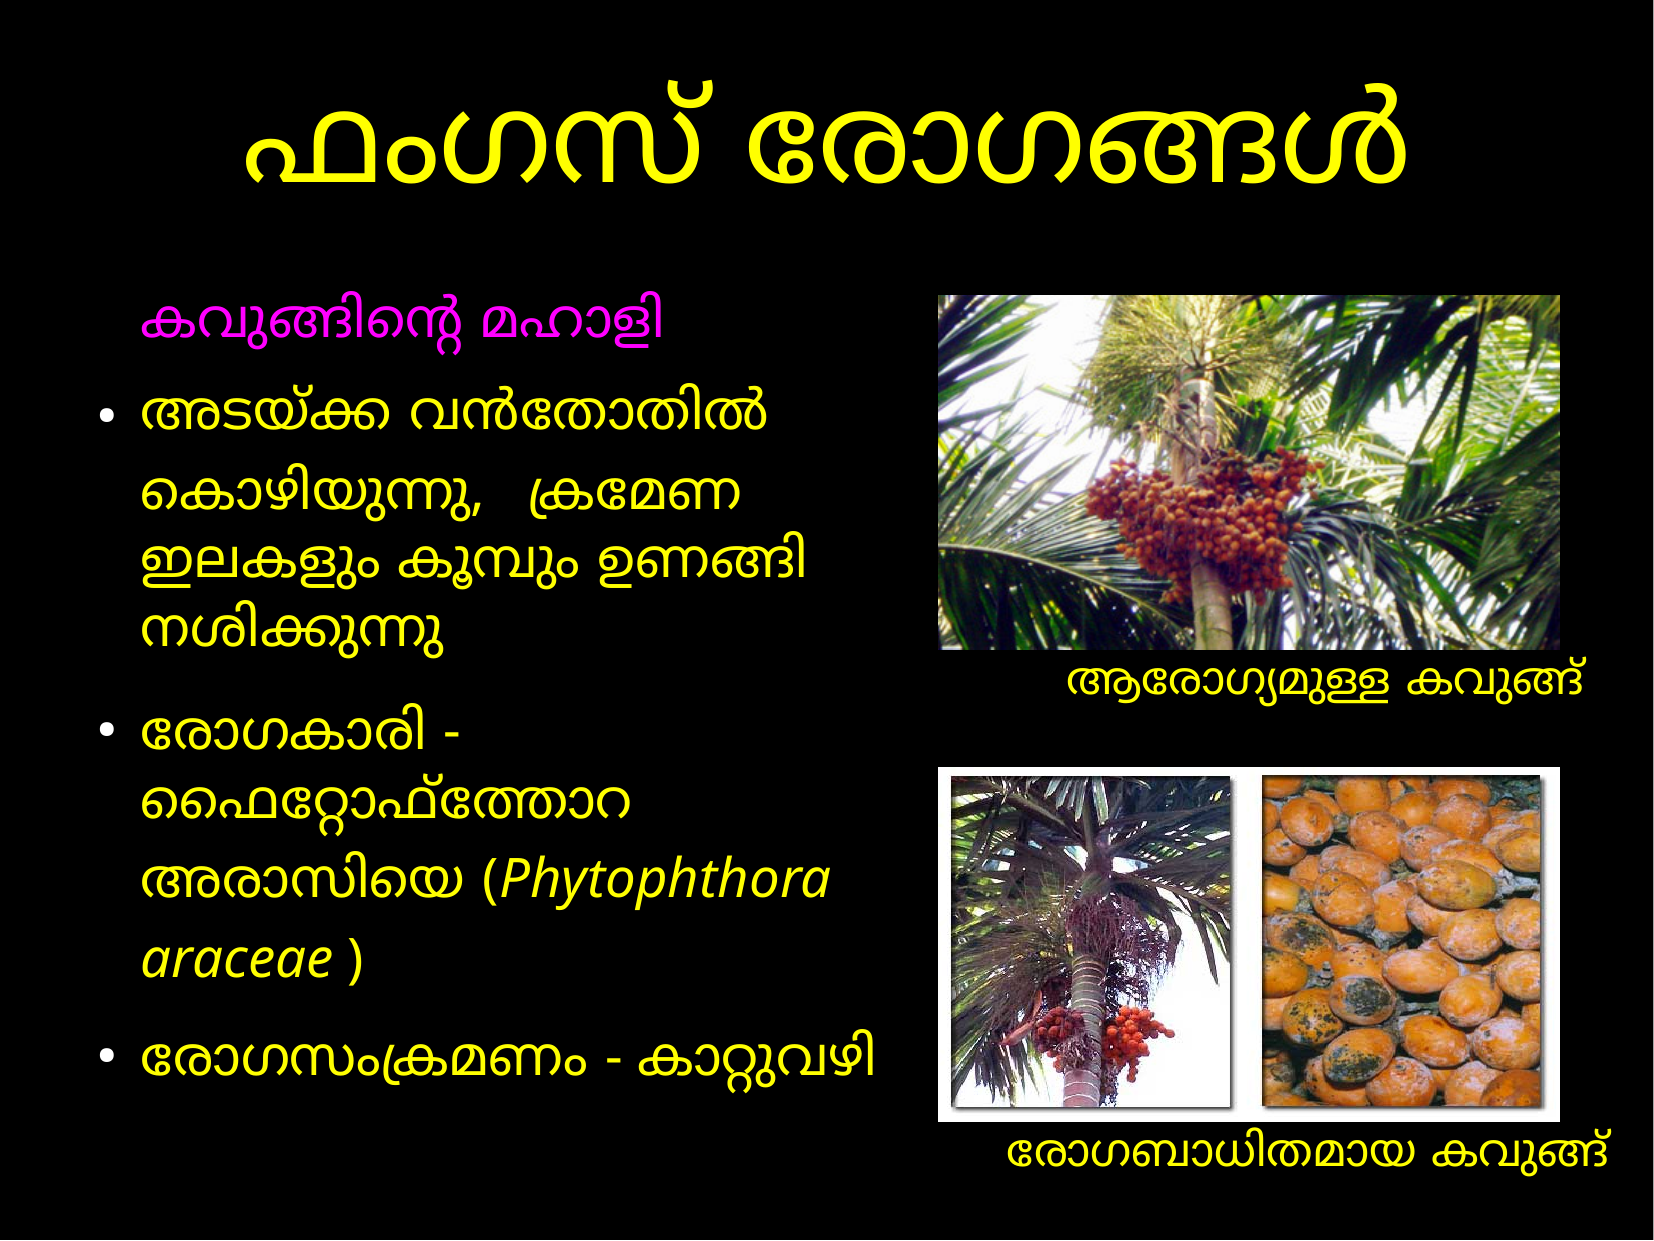

# ഫംഗസ് രോഗങ്ങള്‍
കവുങ്ങിന്റെ മഹാളി
അടയ്ക്ക വന്‍തോതില്‍ കൊഴിയുന്നു, ക്രമേണ ഇലകളും കൂമ്പും ഉണങ്ങി നശിക്കുന്നു
രോഗകാരി - ഫൈറ്റോഫ്ത്തോറ അരാസിയെ (Phytophthora araceae )
രോഗസംക്രമണം - കാറ്റുവഴി
ആരോഗ്യമുള്ള കവുങ്ങ്
രോഗബാധിതമായ കവുങ്ങ്